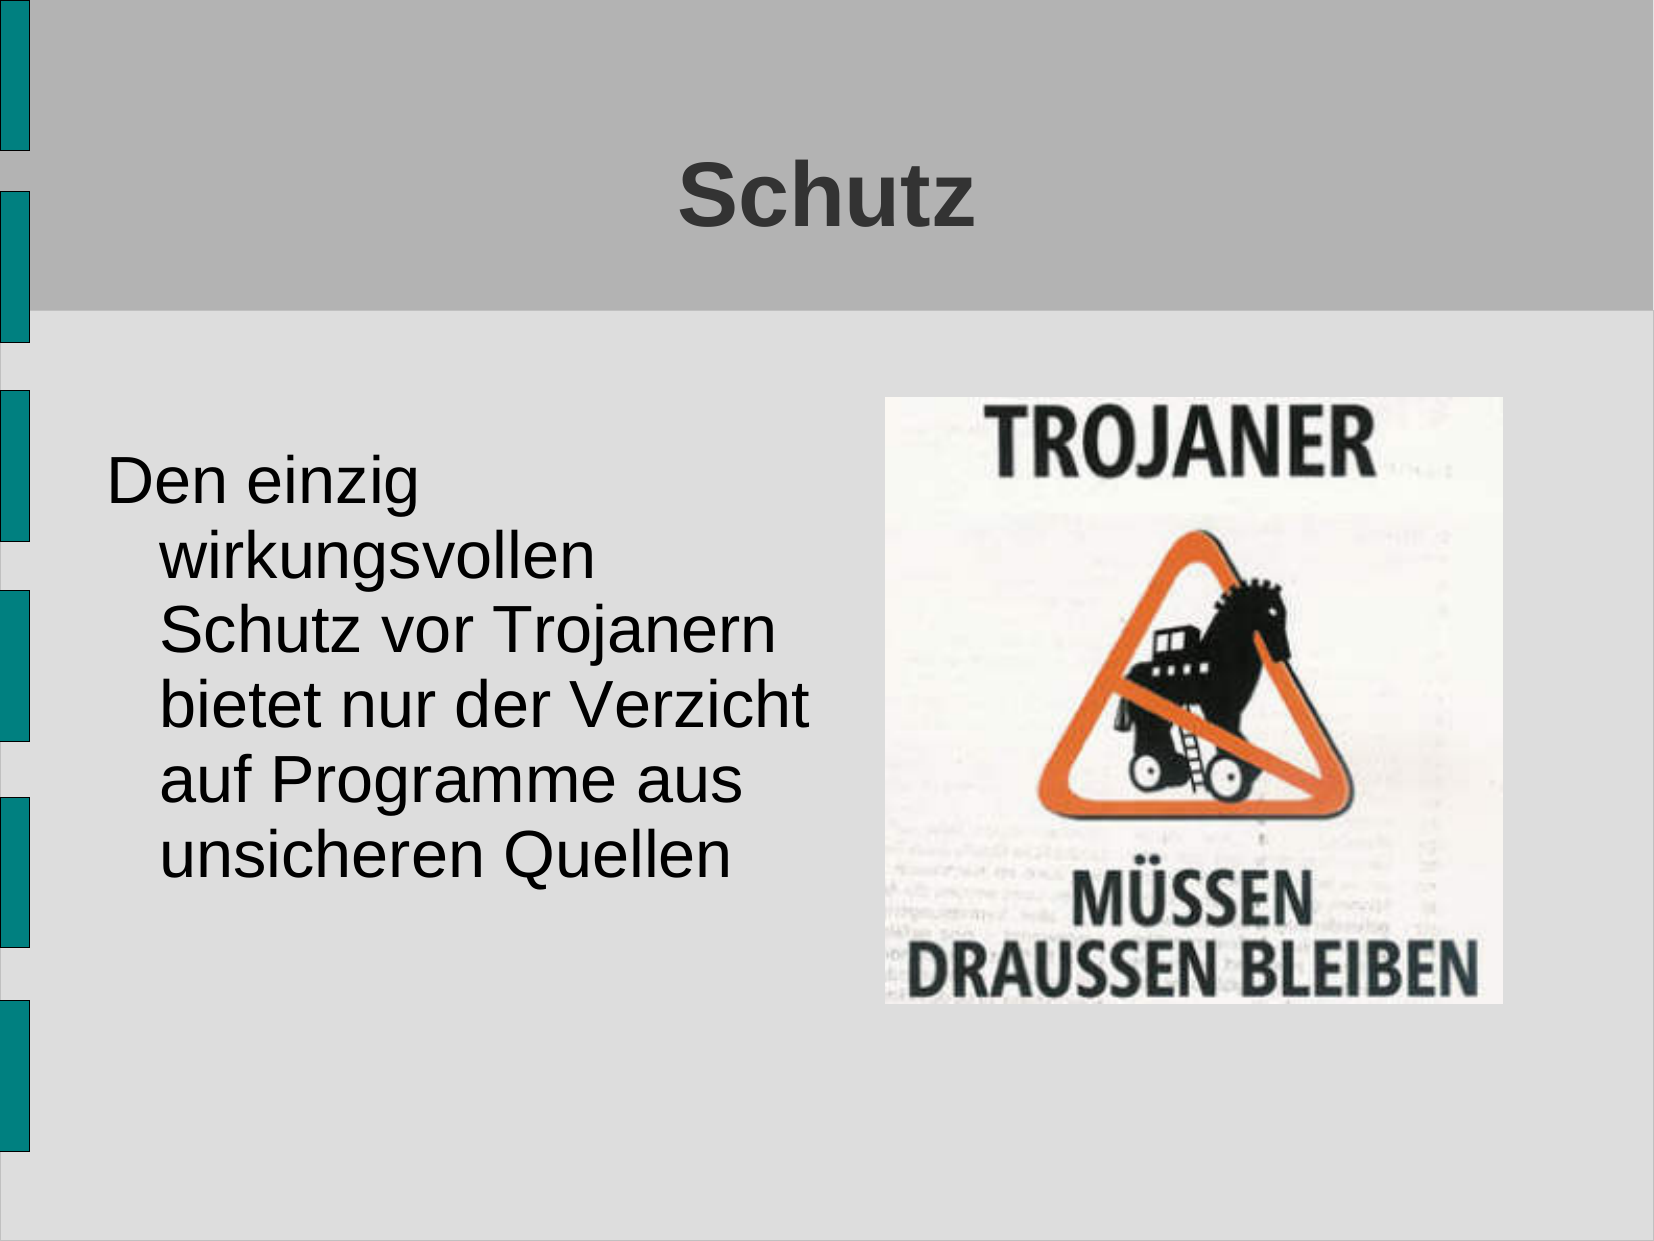

# Schutz
Den einzig wirkungsvollen Schutz vor Trojanern bietet nur der Verzicht auf Programme aus unsicheren Quellen